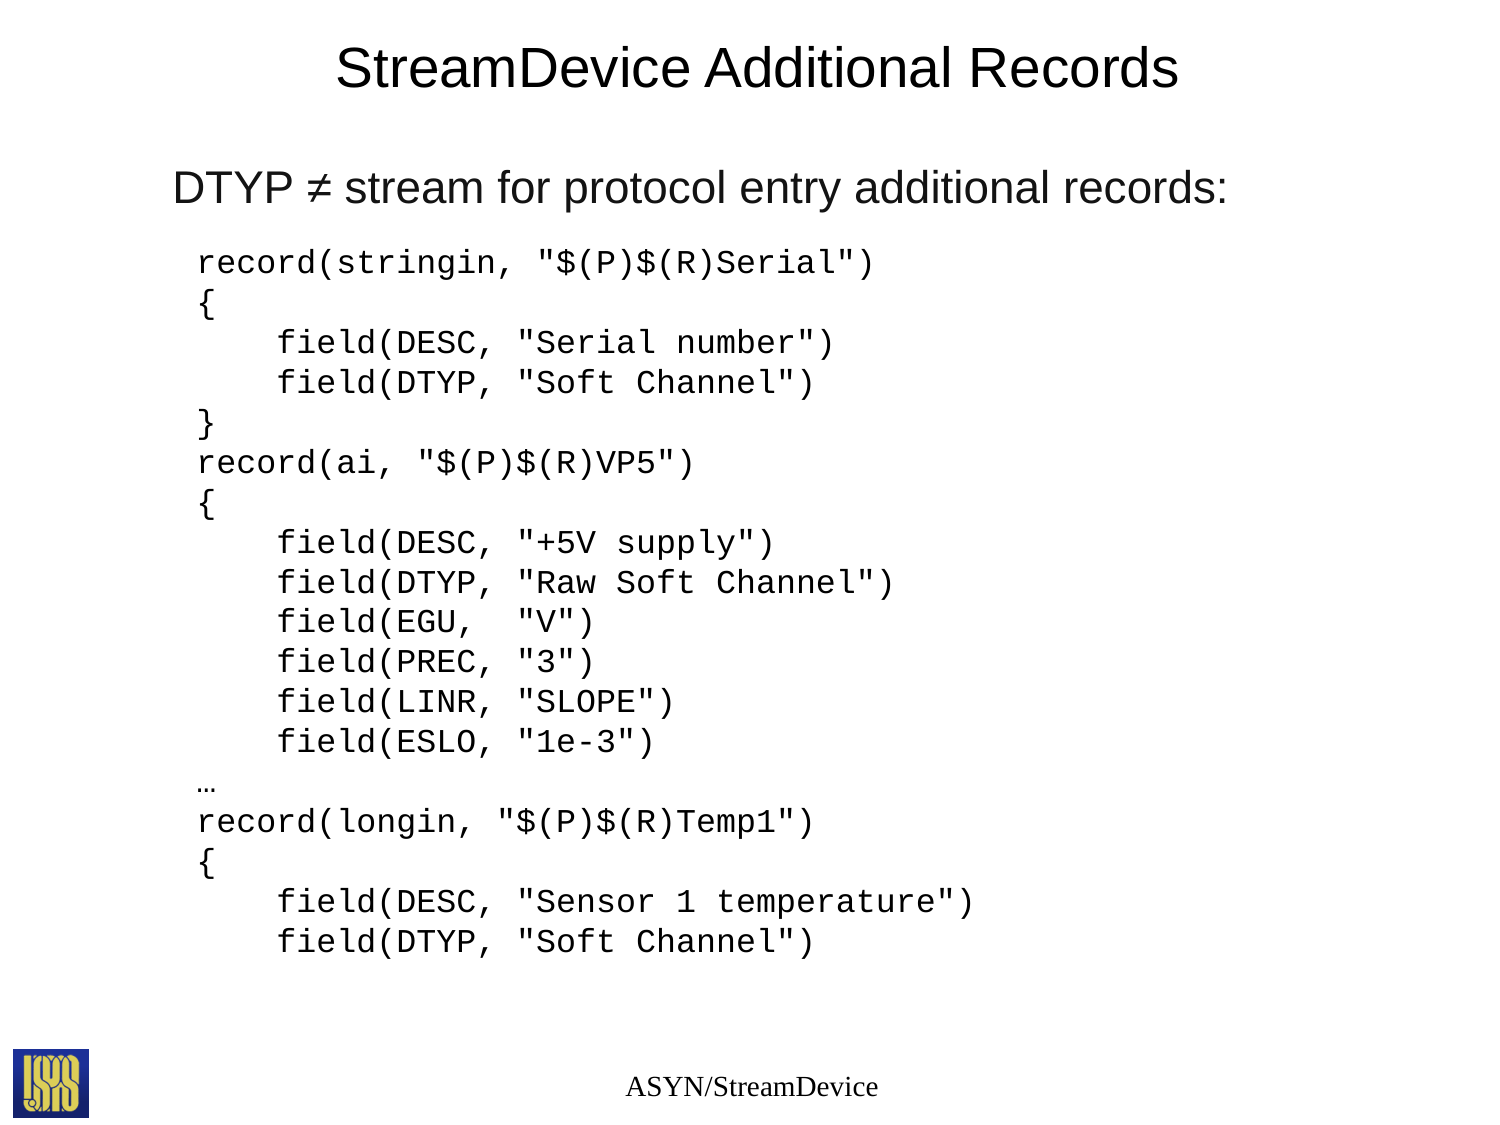

# StreamDevice Additional Records
DTYP ≠ stream for protocol entry additional records:
record(stringin, "$(P)$(R)Serial")
{
 field(DESC, "Serial number")
 field(DTYP, "Soft Channel")
}
record(ai, "$(P)$(R)VP5")
{
 field(DESC, "+5V supply")
 field(DTYP, "Raw Soft Channel")
 field(EGU, "V")
 field(PREC, "3")
 field(LINR, "SLOPE")
 field(ESLO, "1e-3")
…
record(longin, "$(P)$(R)Temp1")
{
 field(DESC, "Sensor 1 temperature")
 field(DTYP, "Soft Channel")